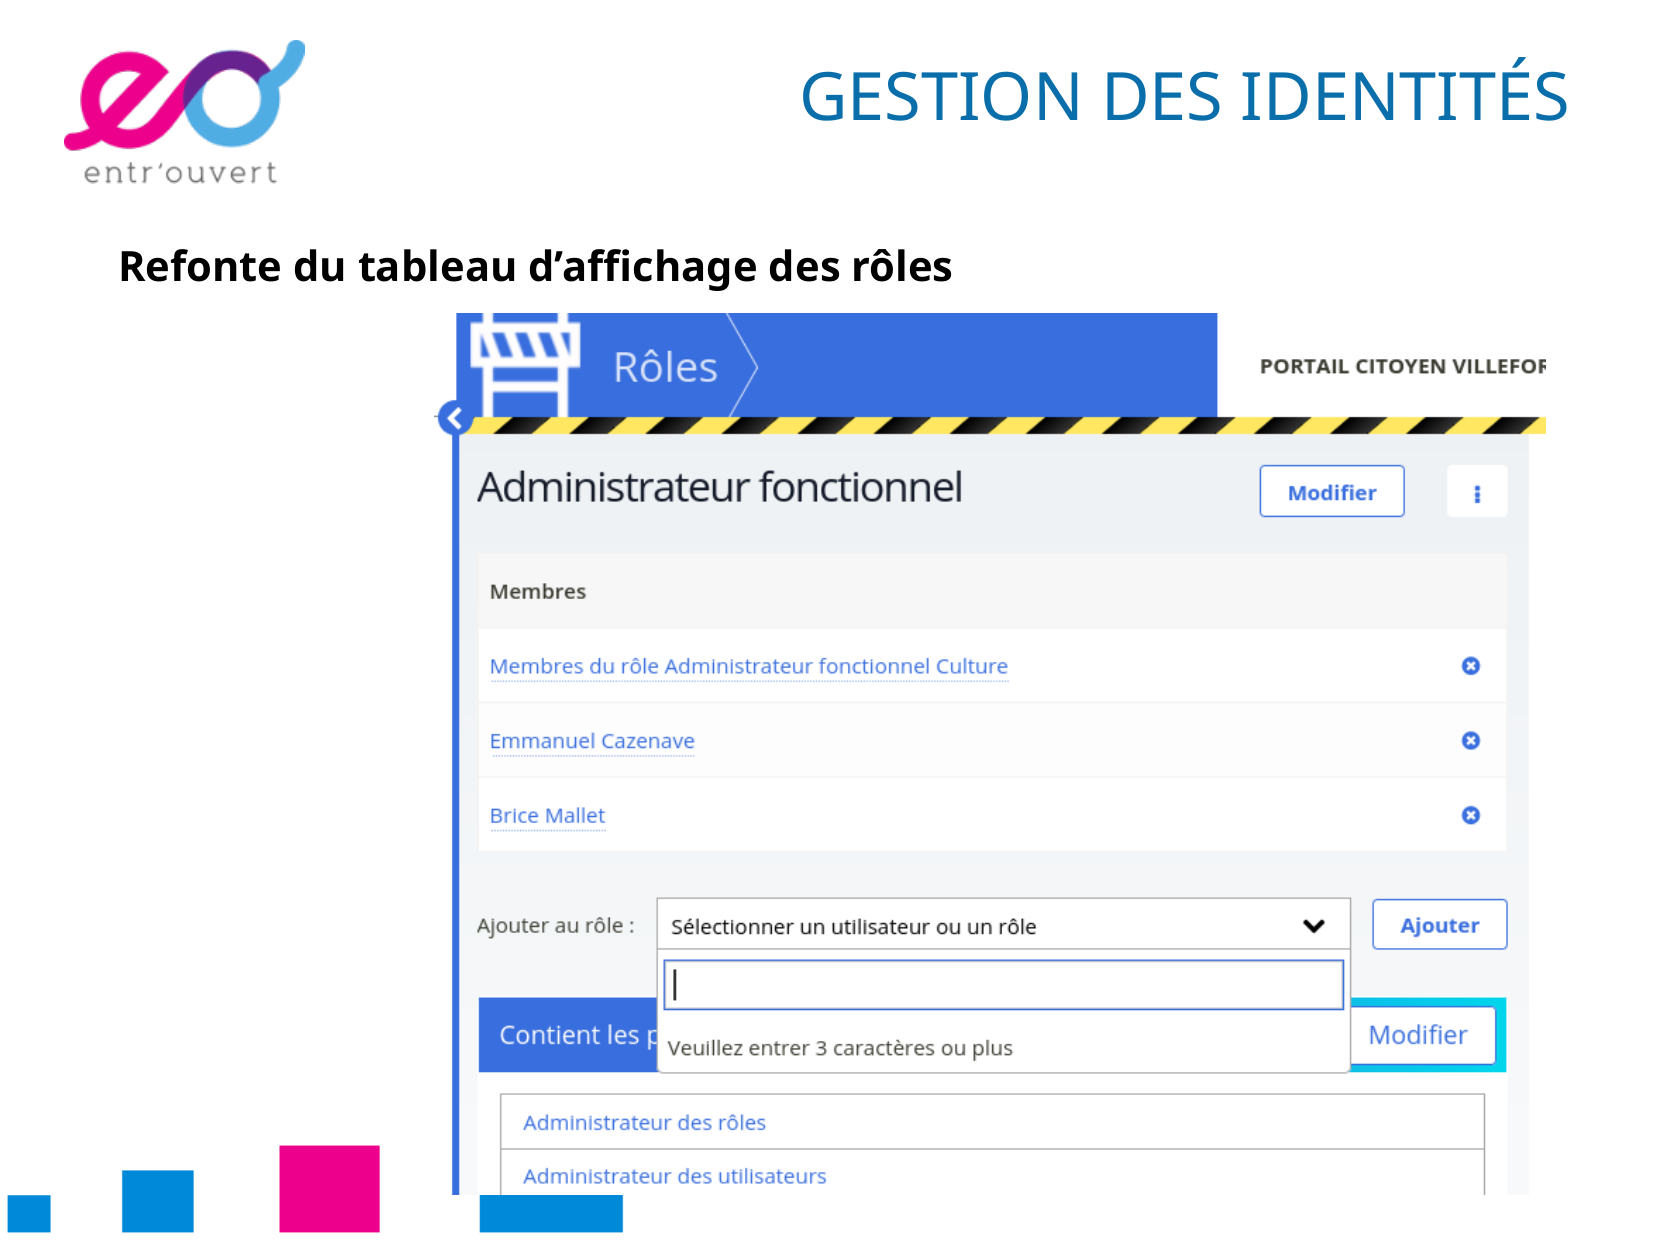

# Gestion des identités
Refonte du tableau d’affichage des rôles